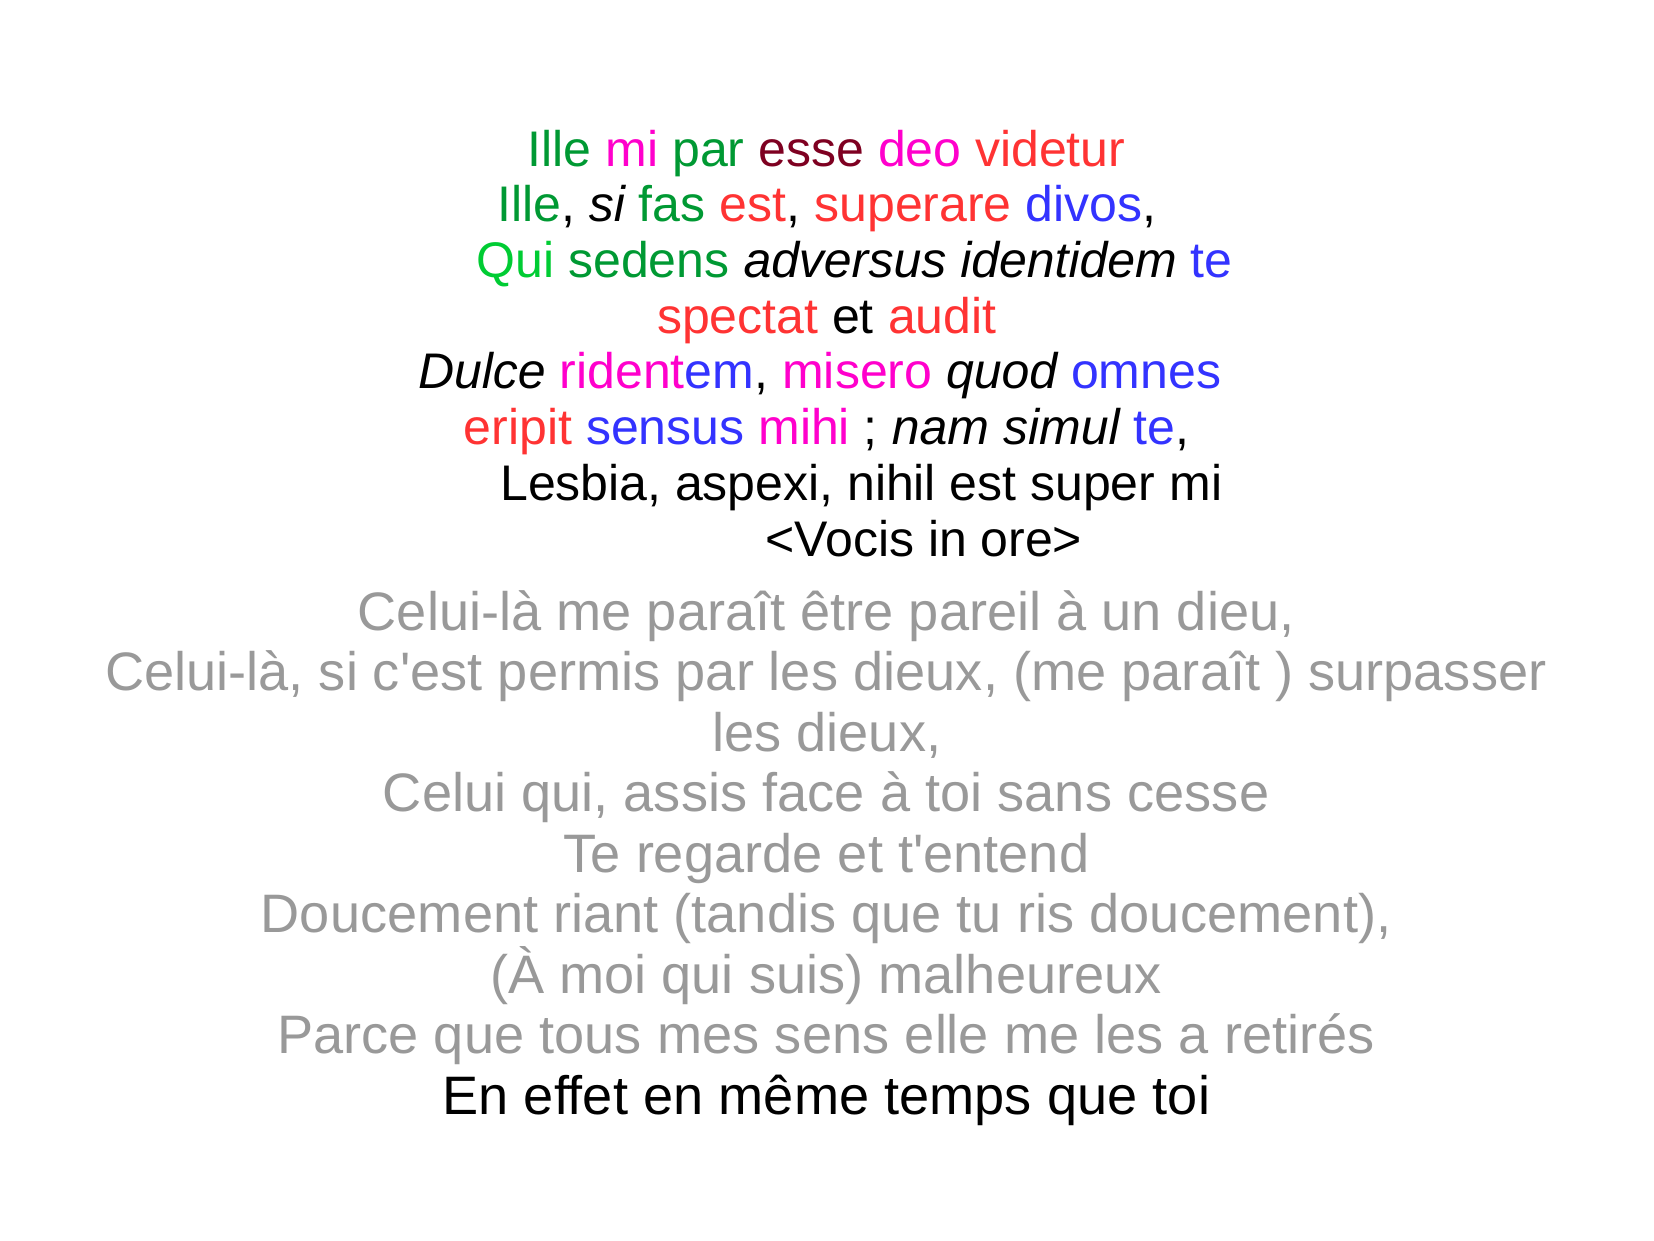

# Ille mi par esse deo videtur Ille, si fas est, superare divos, Qui sedens adversus identidem te spectat et audit Dulce ridentem, misero quod omnes eripit sensus mihi ; nam simul te, Lesbia, aspexi, nihil est super mi <Vocis in ore>
Celui-là me paraît être pareil à un dieu,
Celui-là, si c'est permis par les dieux, (me paraît ) surpasser les dieux,
Celui qui, assis face à toi sans cesse
Te regarde et t'entend
Doucement riant (tandis que tu ris doucement),
(À moi qui suis) malheureux
Parce que tous mes sens elle me les a retirés
En effet en même temps que toi